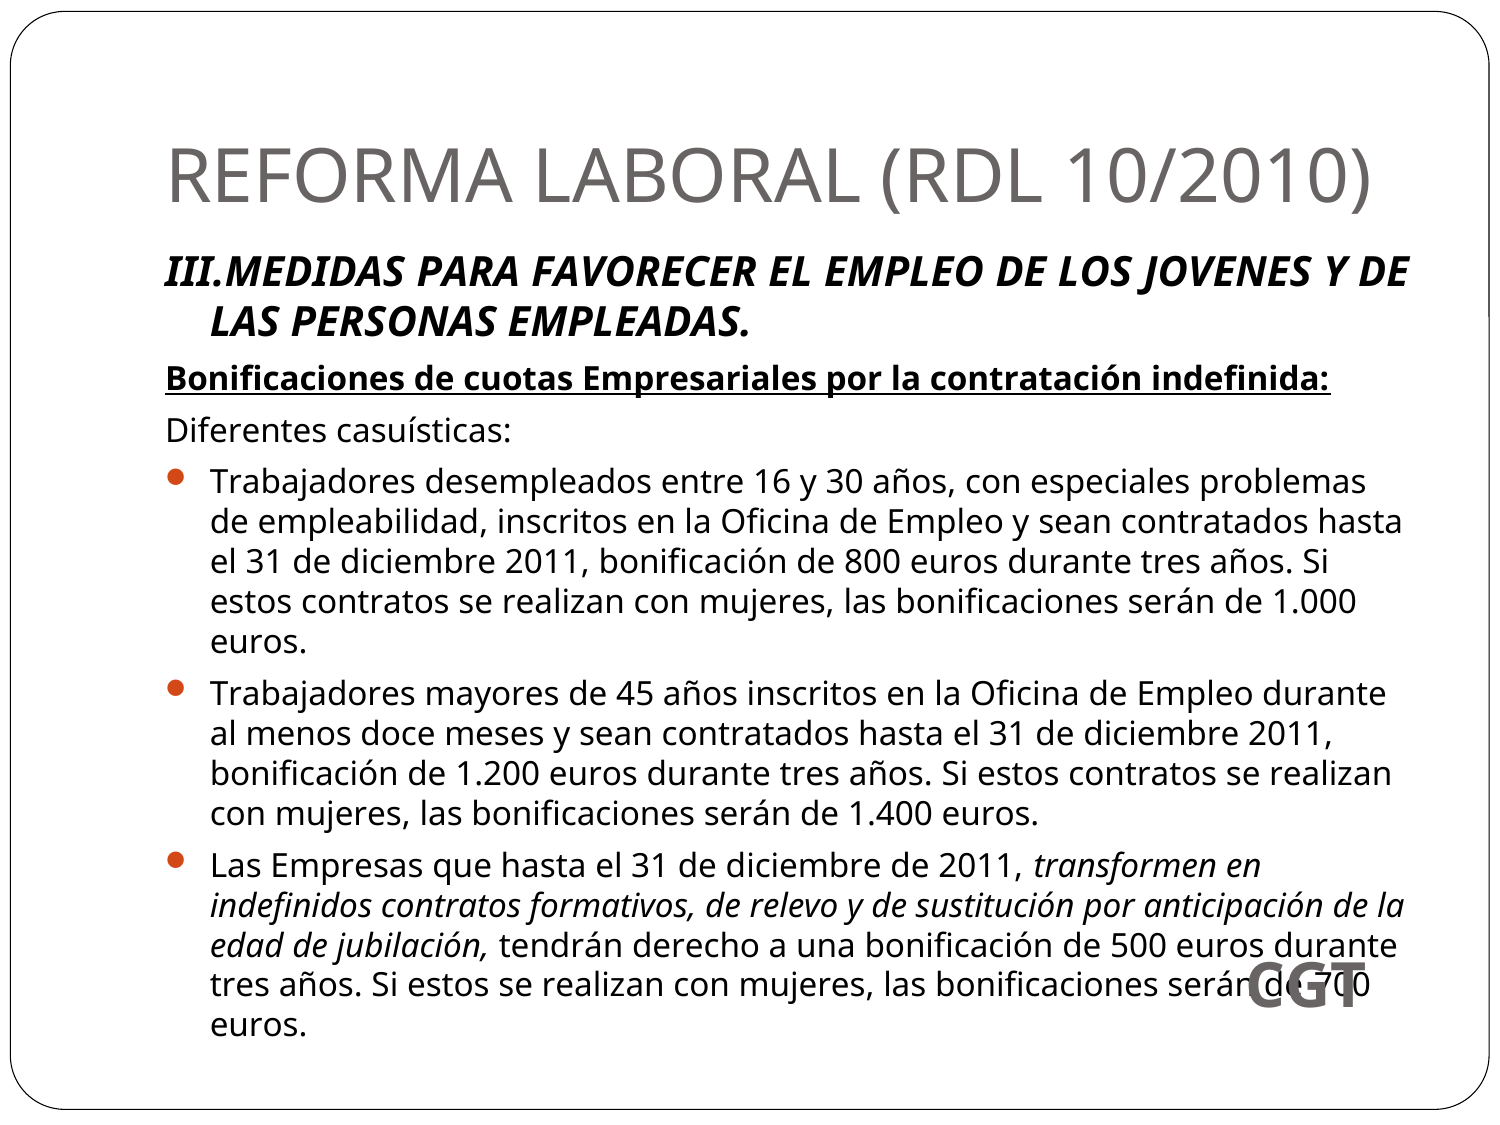

# REFORMA LABORAL (RDL 10/2010)
III.MEDIDAS PARA FAVORECER EL EMPLEO DE LOS JOVENES Y DE LAS PERSONAS EMPLEADAS.
Bonificaciones de cuotas Empresariales por la contratación indefinida:
Diferentes casuísticas:
Trabajadores desempleados entre 16 y 30 años, con especiales problemas de empleabilidad, inscritos en la Oficina de Empleo y sean contratados hasta el 31 de diciembre 2011, bonificación de 800 euros durante tres años. Si estos contratos se realizan con mujeres, las bonificaciones serán de 1.000 euros.
Trabajadores mayores de 45 años inscritos en la Oficina de Empleo durante al menos doce meses y sean contratados hasta el 31 de diciembre 2011, bonificación de 1.200 euros durante tres años. Si estos contratos se realizan con mujeres, las bonificaciones serán de 1.400 euros.
Las Empresas que hasta el 31 de diciembre de 2011, transformen en indefinidos contratos formativos, de relevo y de sustitución por anticipación de la edad de jubilación, tendrán derecho a una bonificación de 500 euros durante tres años. Si estos se realizan con mujeres, las bonificaciones serán de 700 euros.
CGT